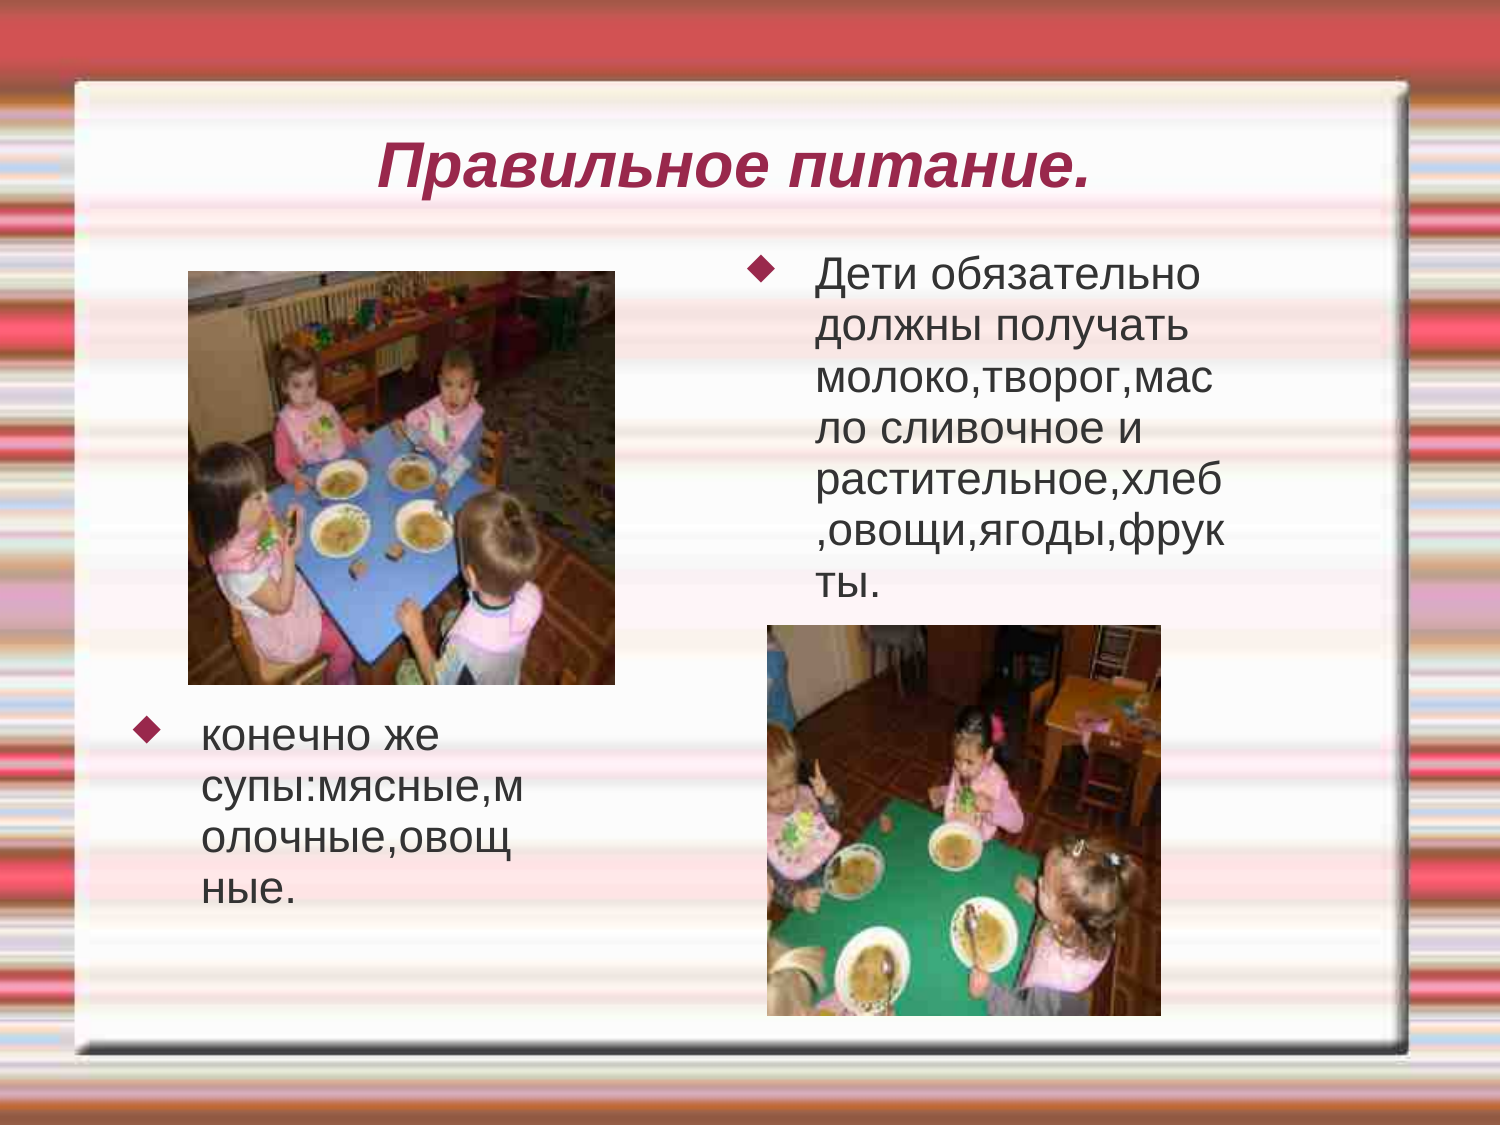

# Правильное питание.
Дети обязательно должны получать молоко,творог,масло сливочное и растительное,хлеб ,овощи,ягоды,фрукты.
конечно же супы:мясные,молочные,овощные.